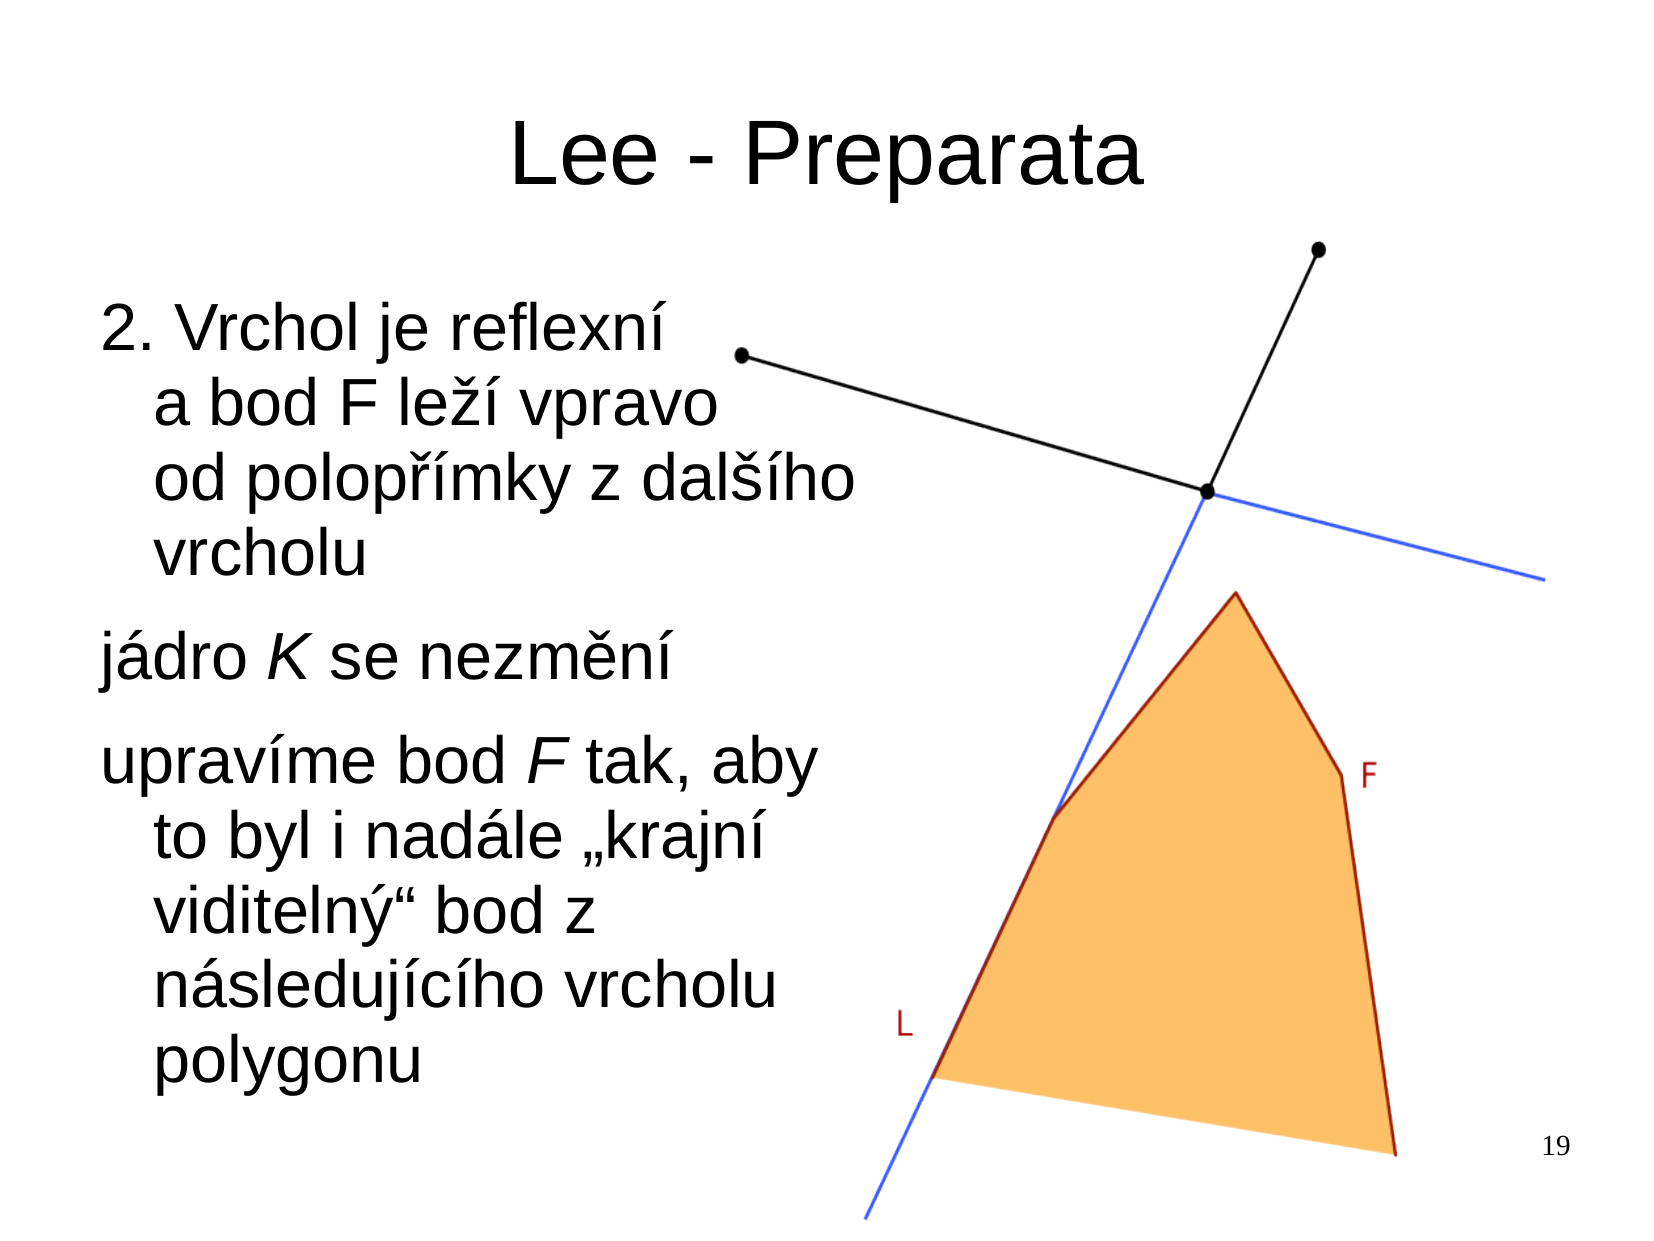

# Lee - Preparata
2. Vrchol je reflexní
a bod F leží vpravo
od polopřímky z dalšího vrcholu
jádro K se nezmění
upravíme bod F tak, aby to byl i nadále „krajní viditelný“ bod z následujícího vrcholu polygonu
19